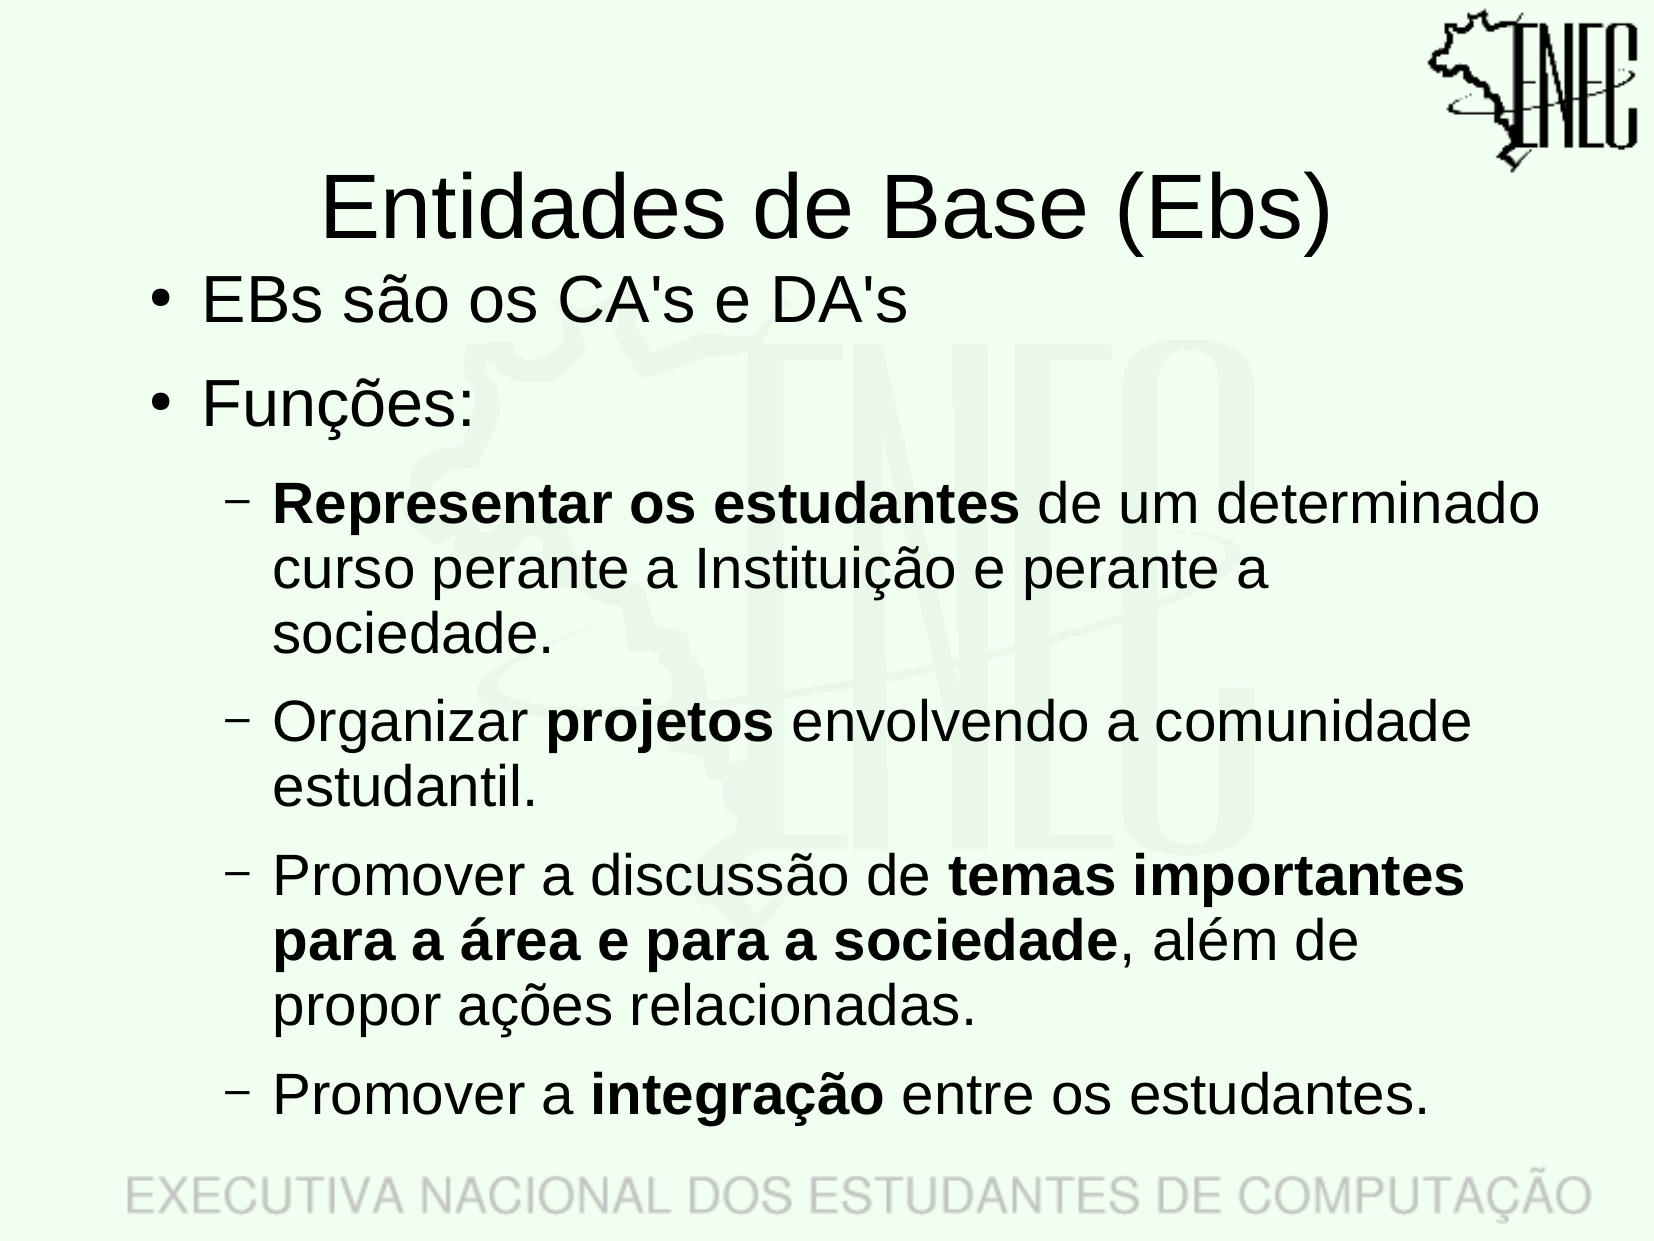

# Entidades de Base (Ebs)
EBs são os CA's e DA's
Funções:
Representar os estudantes de um determinado curso perante a Instituição e perante a sociedade.
Organizar projetos envolvendo a comunidade estudantil.
Promover a discussão de temas importantes para a área e para a sociedade, além de propor ações relacionadas.
Promover a integração entre os estudantes.